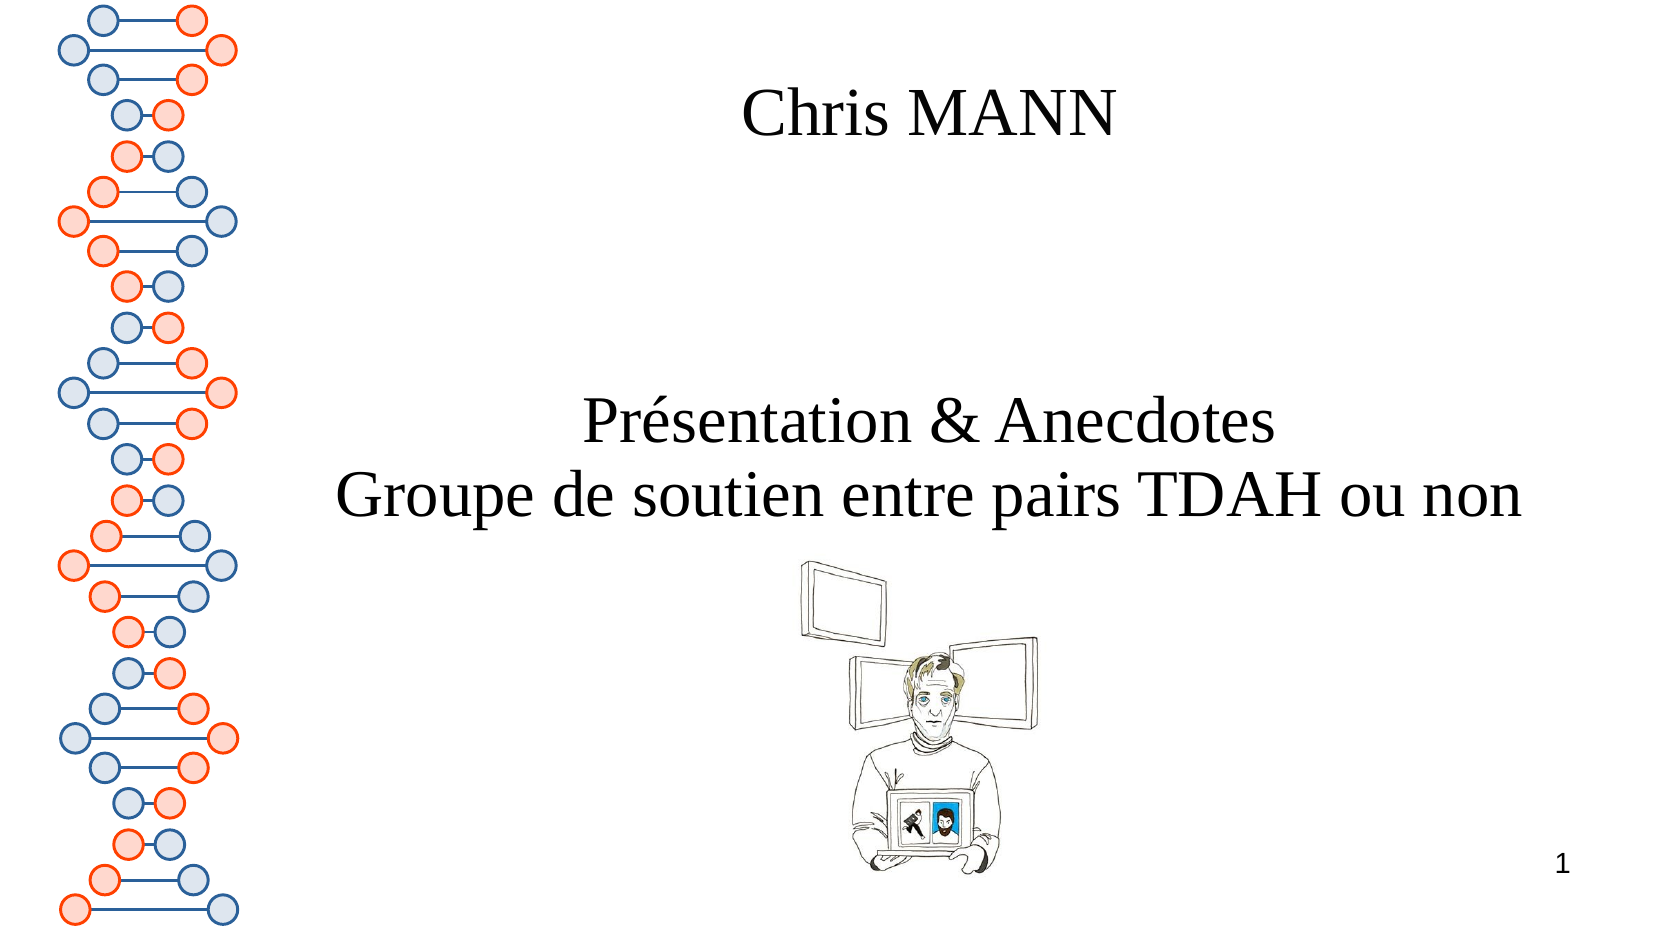

# Chris MANN
Présentation & Anecdotes
Groupe de soutien entre pairs TDAH ou non
1